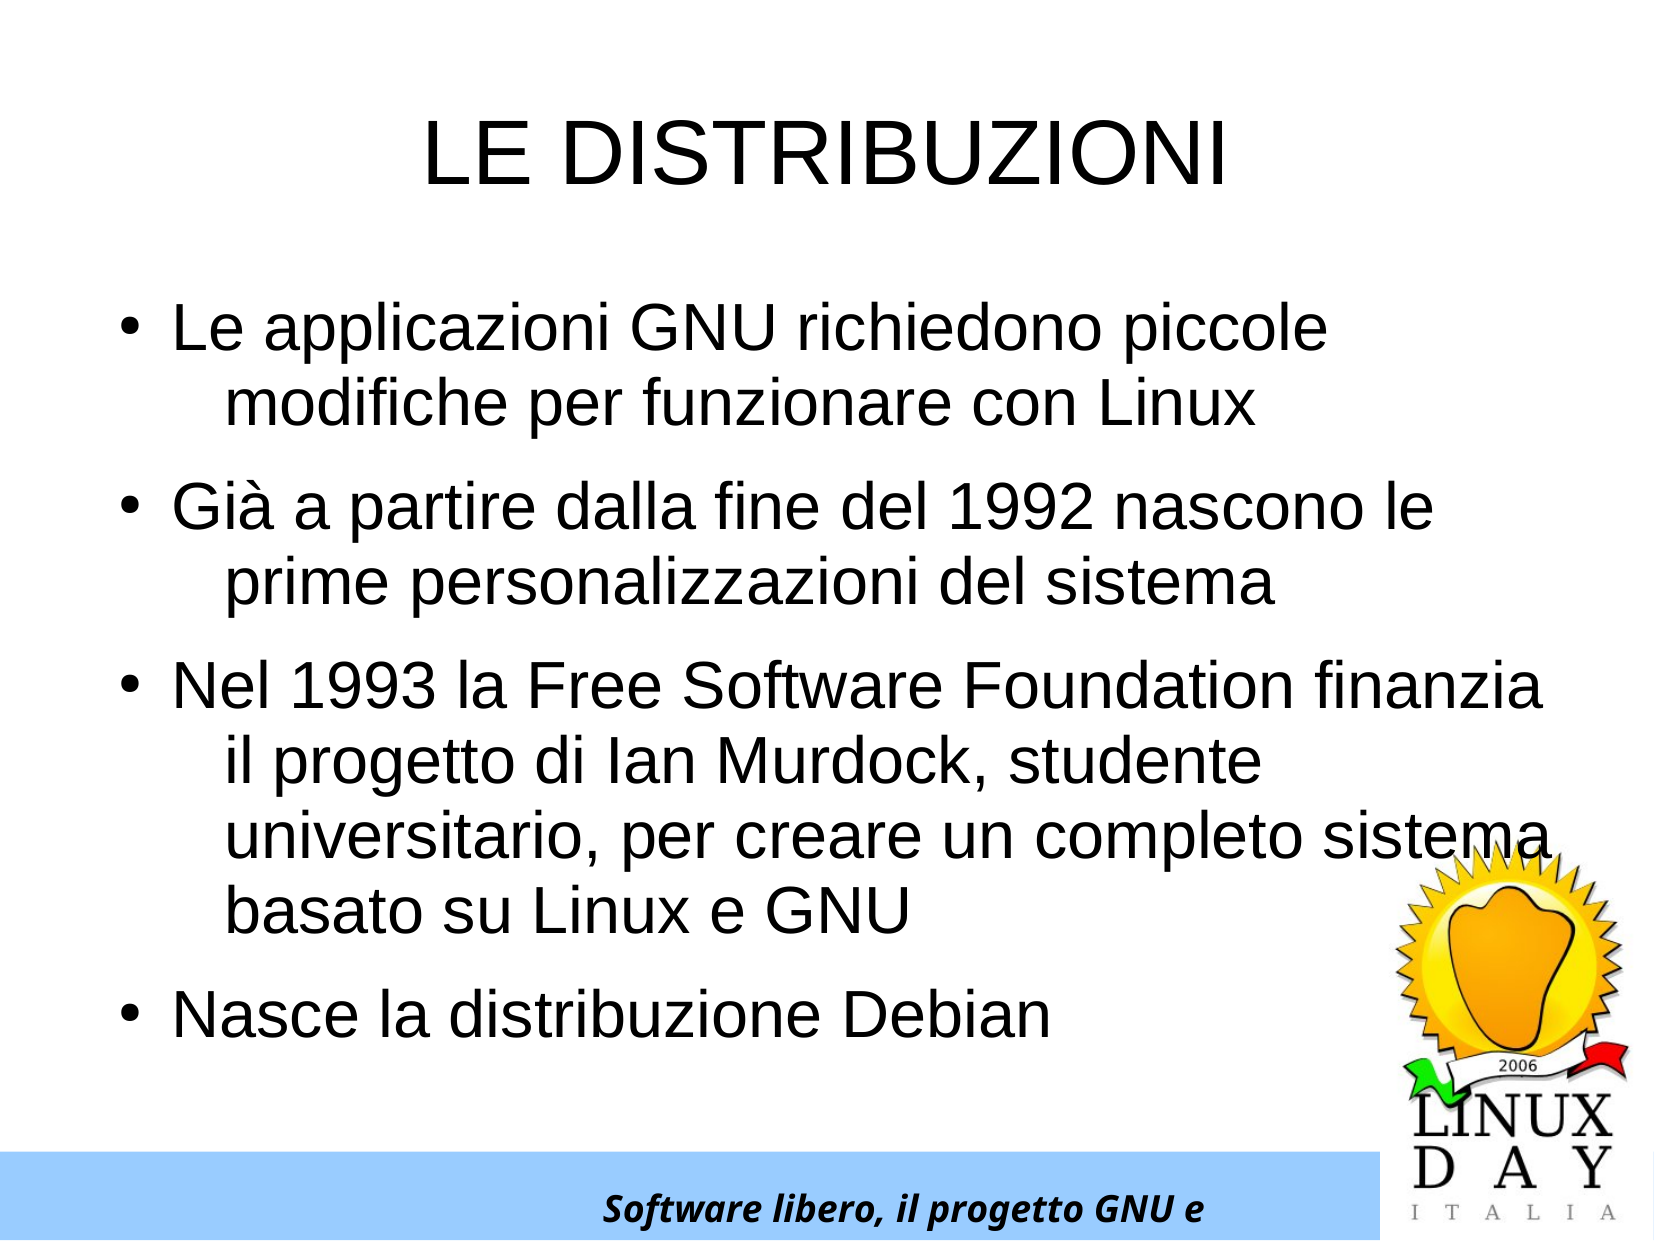

# LE DISTRIBUZIONI
Le applicazioni GNU richiedono piccole modifiche per funzionare con Linux
Già a partire dalla fine del 1992 nascono le prime personalizzazioni del sistema
Nel 1993 la Free Software Foundation finanzia il progetto di Ian Murdock, studente universitario, per creare un completo sistema basato su Linux e GNU
Nasce la distribuzione Debian
Software libero, il progetto GNU e Linux